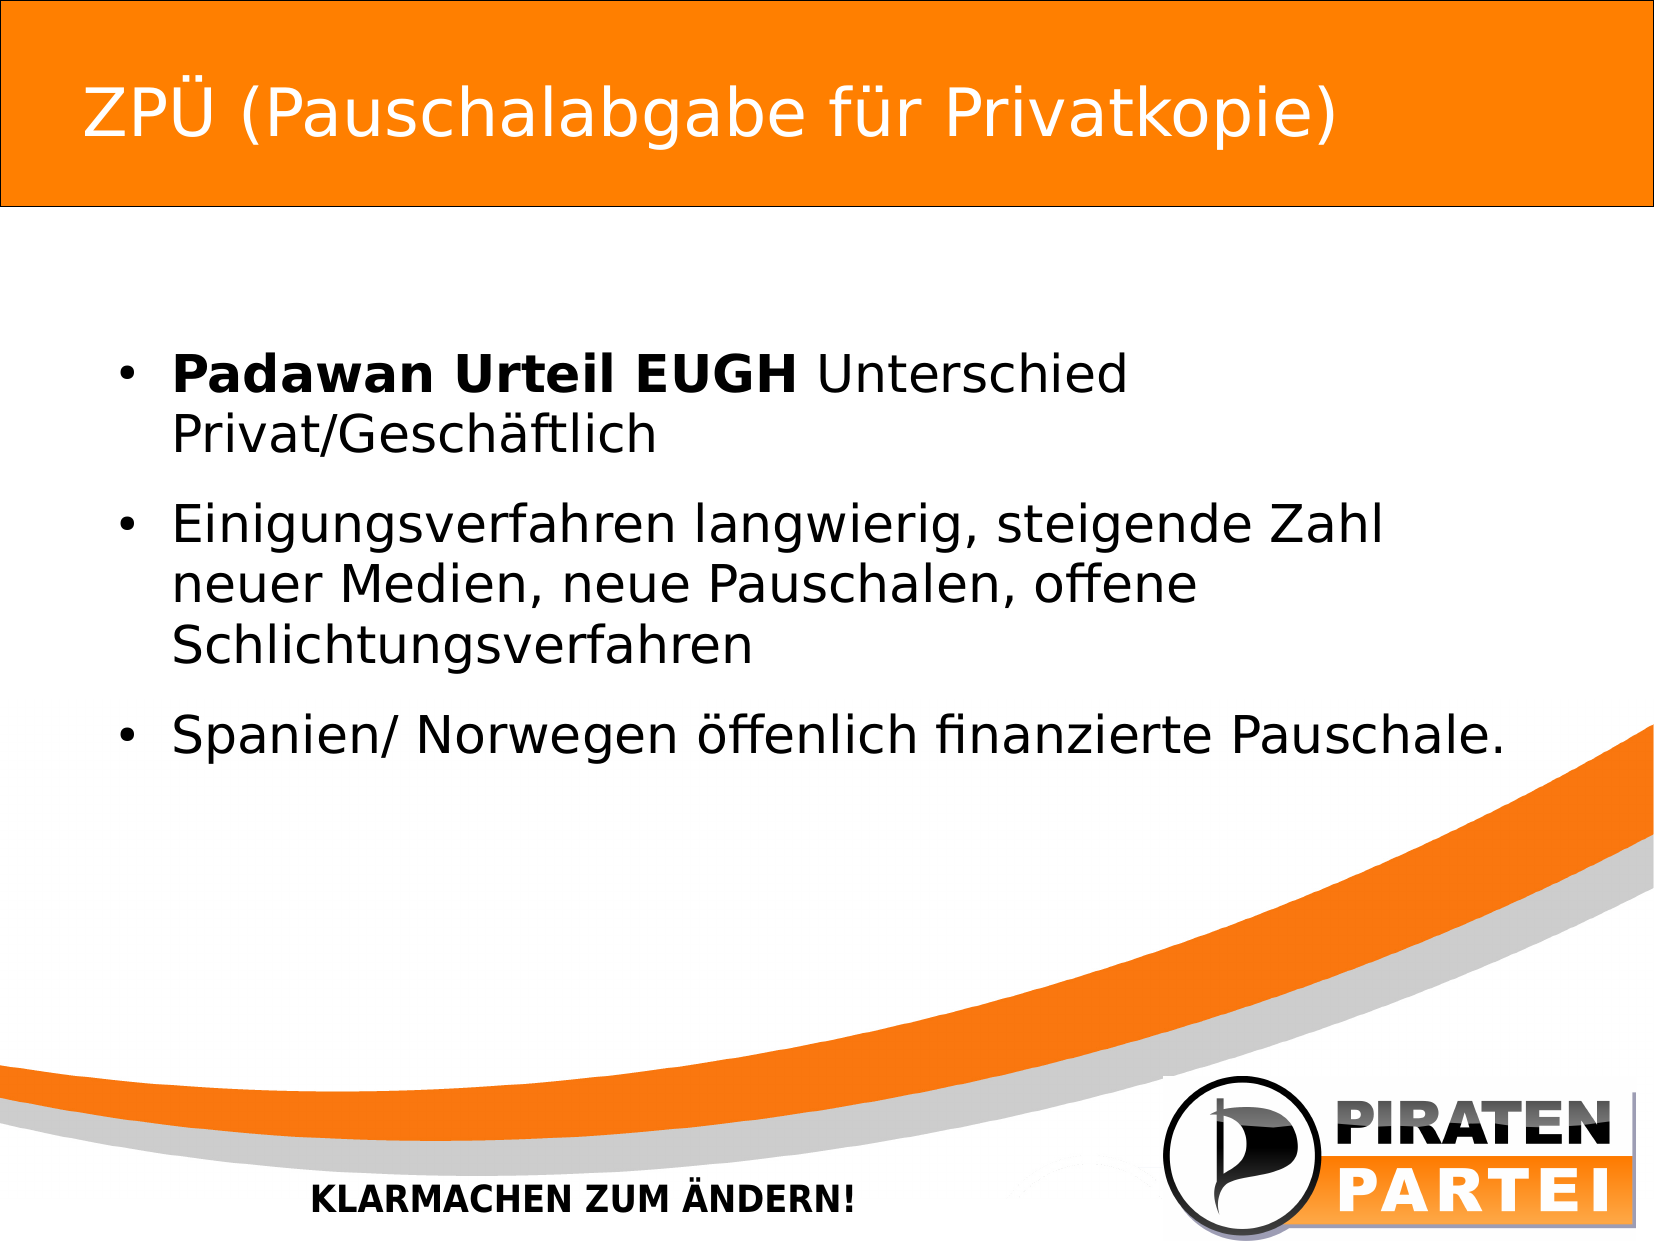

# ZPÜ (Pauschalabgabe für Privatkopie)
Padawan Urteil EUGH Unterschied Privat/Geschäftlich
Einigungsverfahren langwierig, steigende Zahl neuer Medien, neue Pauschalen, offene Schlichtungsverfahren
Spanien/ Norwegen öffenlich finanzierte Pauschale.